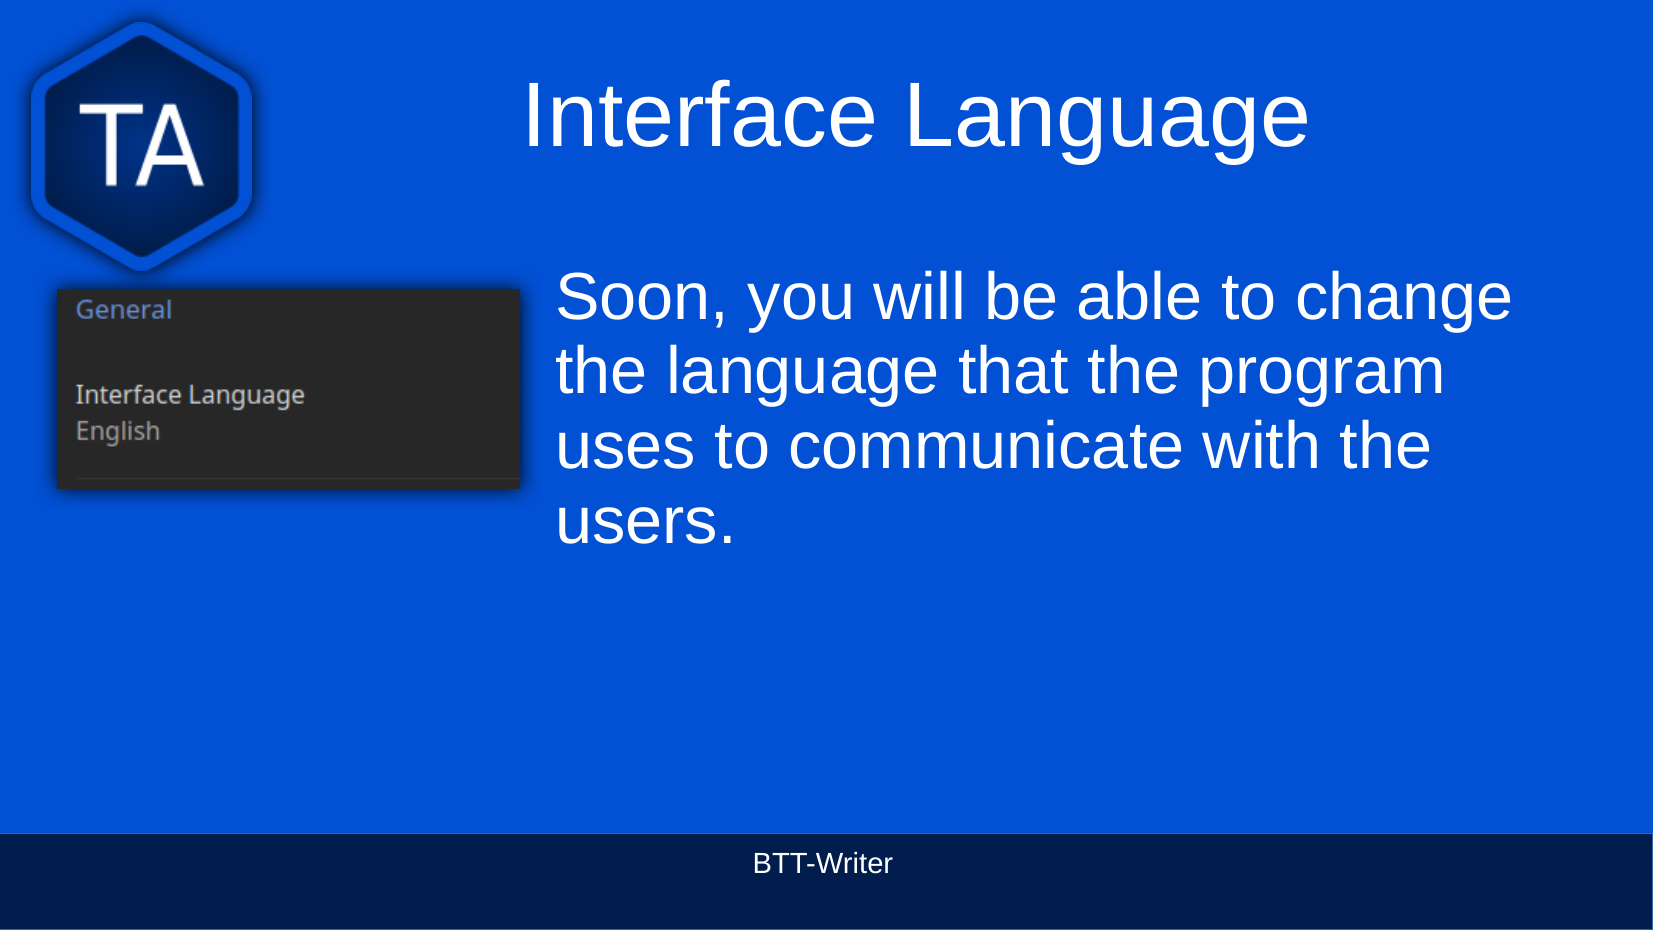

# Interface Language
Soon, you will be able to change the language that the program uses to communicate with the users.